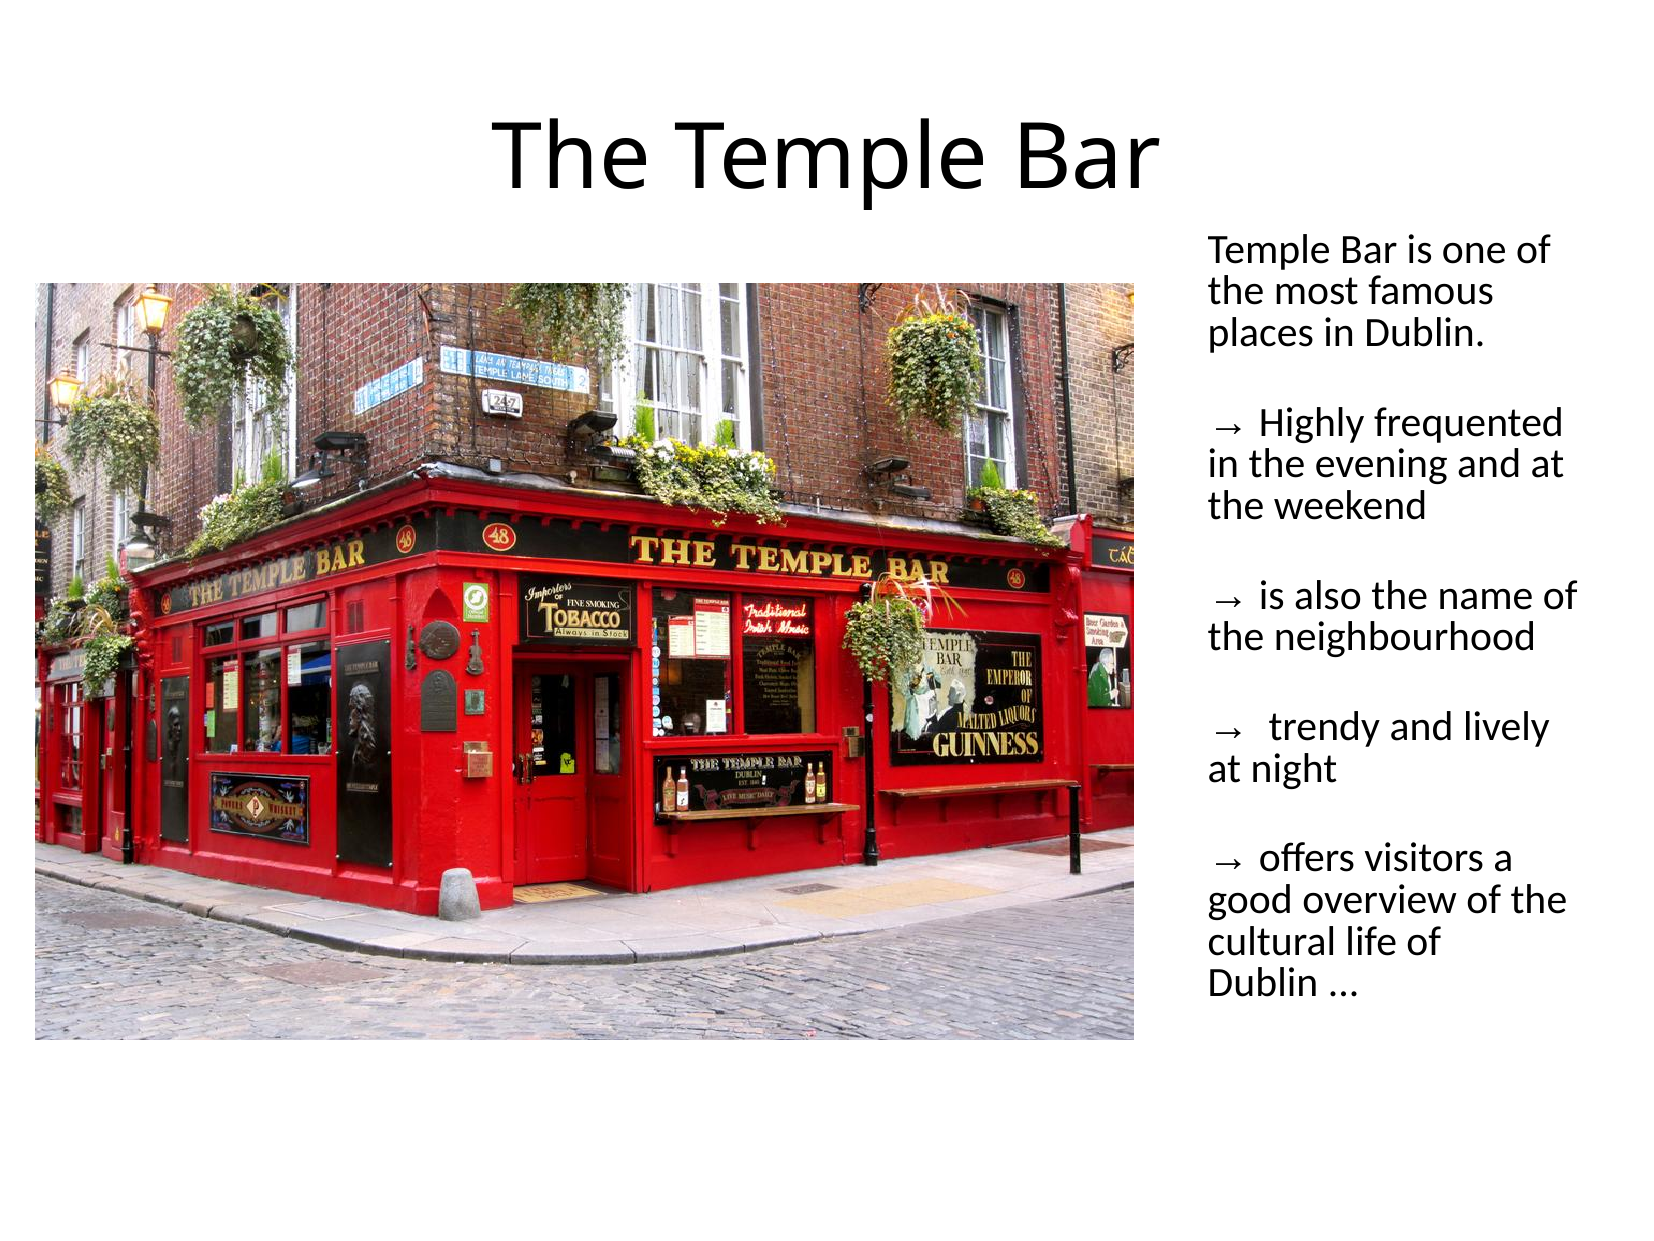

# The Temple Bar
Temple Bar is one of the most famous places in Dublin.
→ Highly frequented in the evening and at the weekend
→ is also the name of the neighbourhood
→ trendy and lively at night
→ offers visitors a good overview of the cultural life of Dublin ...